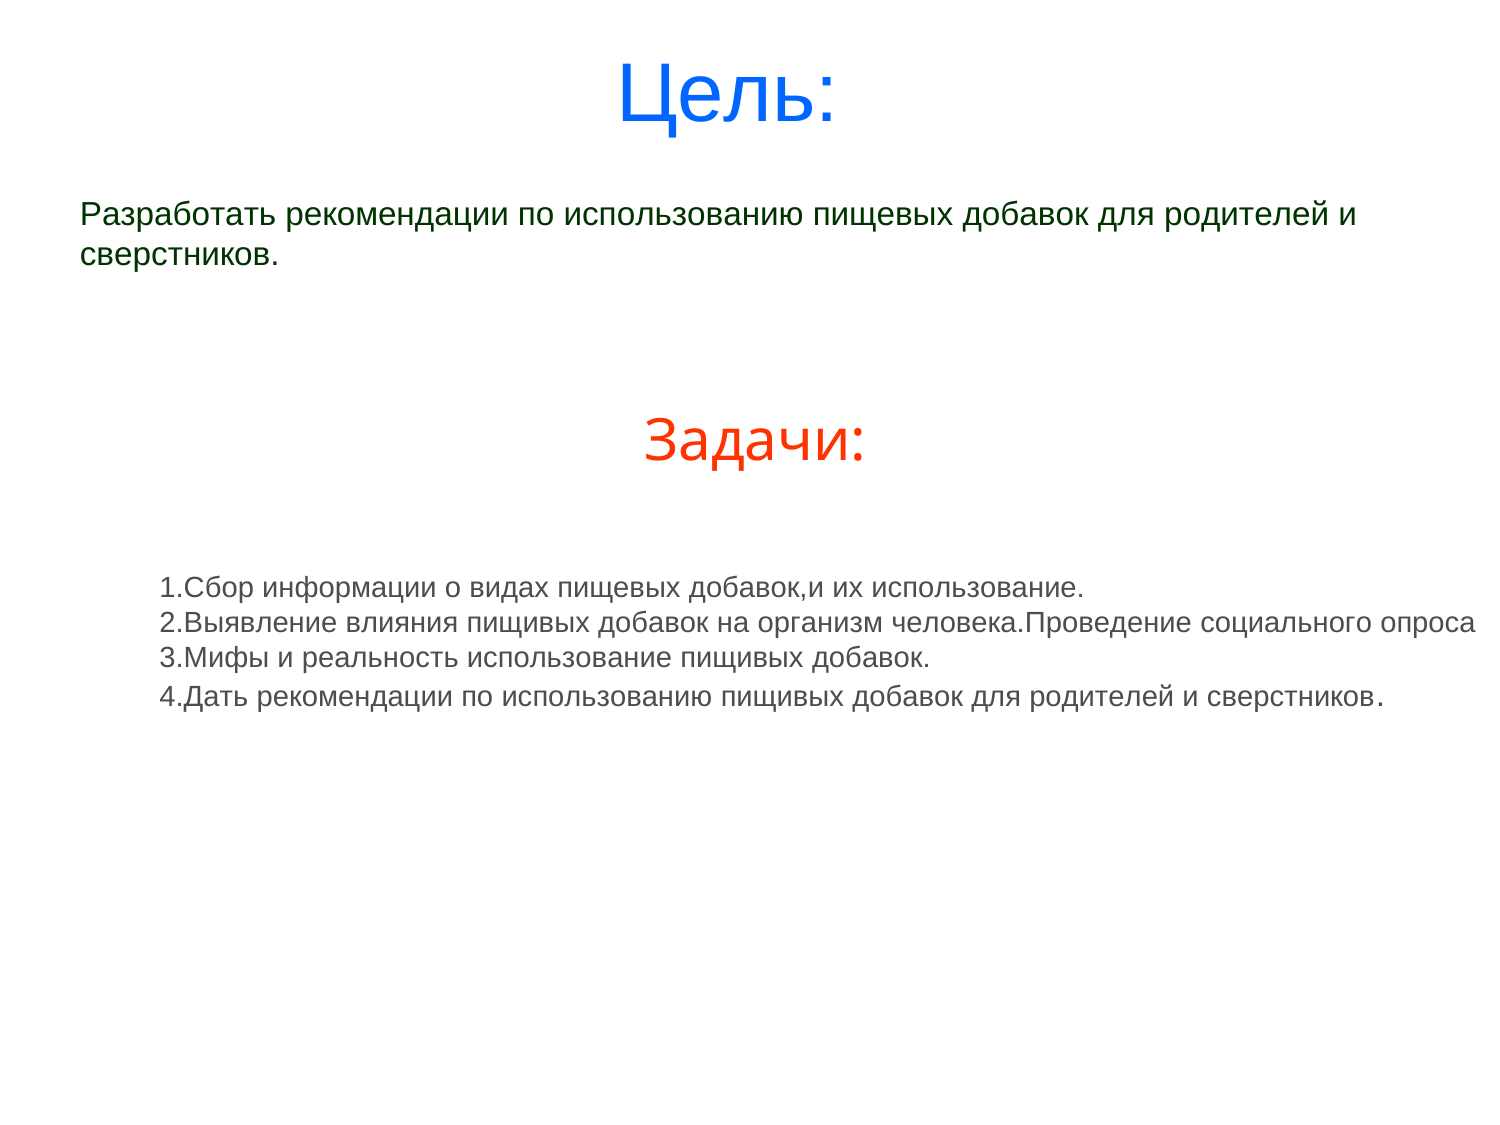

Цель:
Разработать рекомендации по использованию пищевых добавок для родителей и сверстников.
Задачи:
1.Сбор информации о видах пищевых добавок,и их использование.
2.Выявление влияния пищивых добавок на организм человека.Проведение социального опроса
3.Мифы и реальность использование пищивых добавок.
4.Дать рекомендации по использованию пищивых добавок для родителей и сверстников.